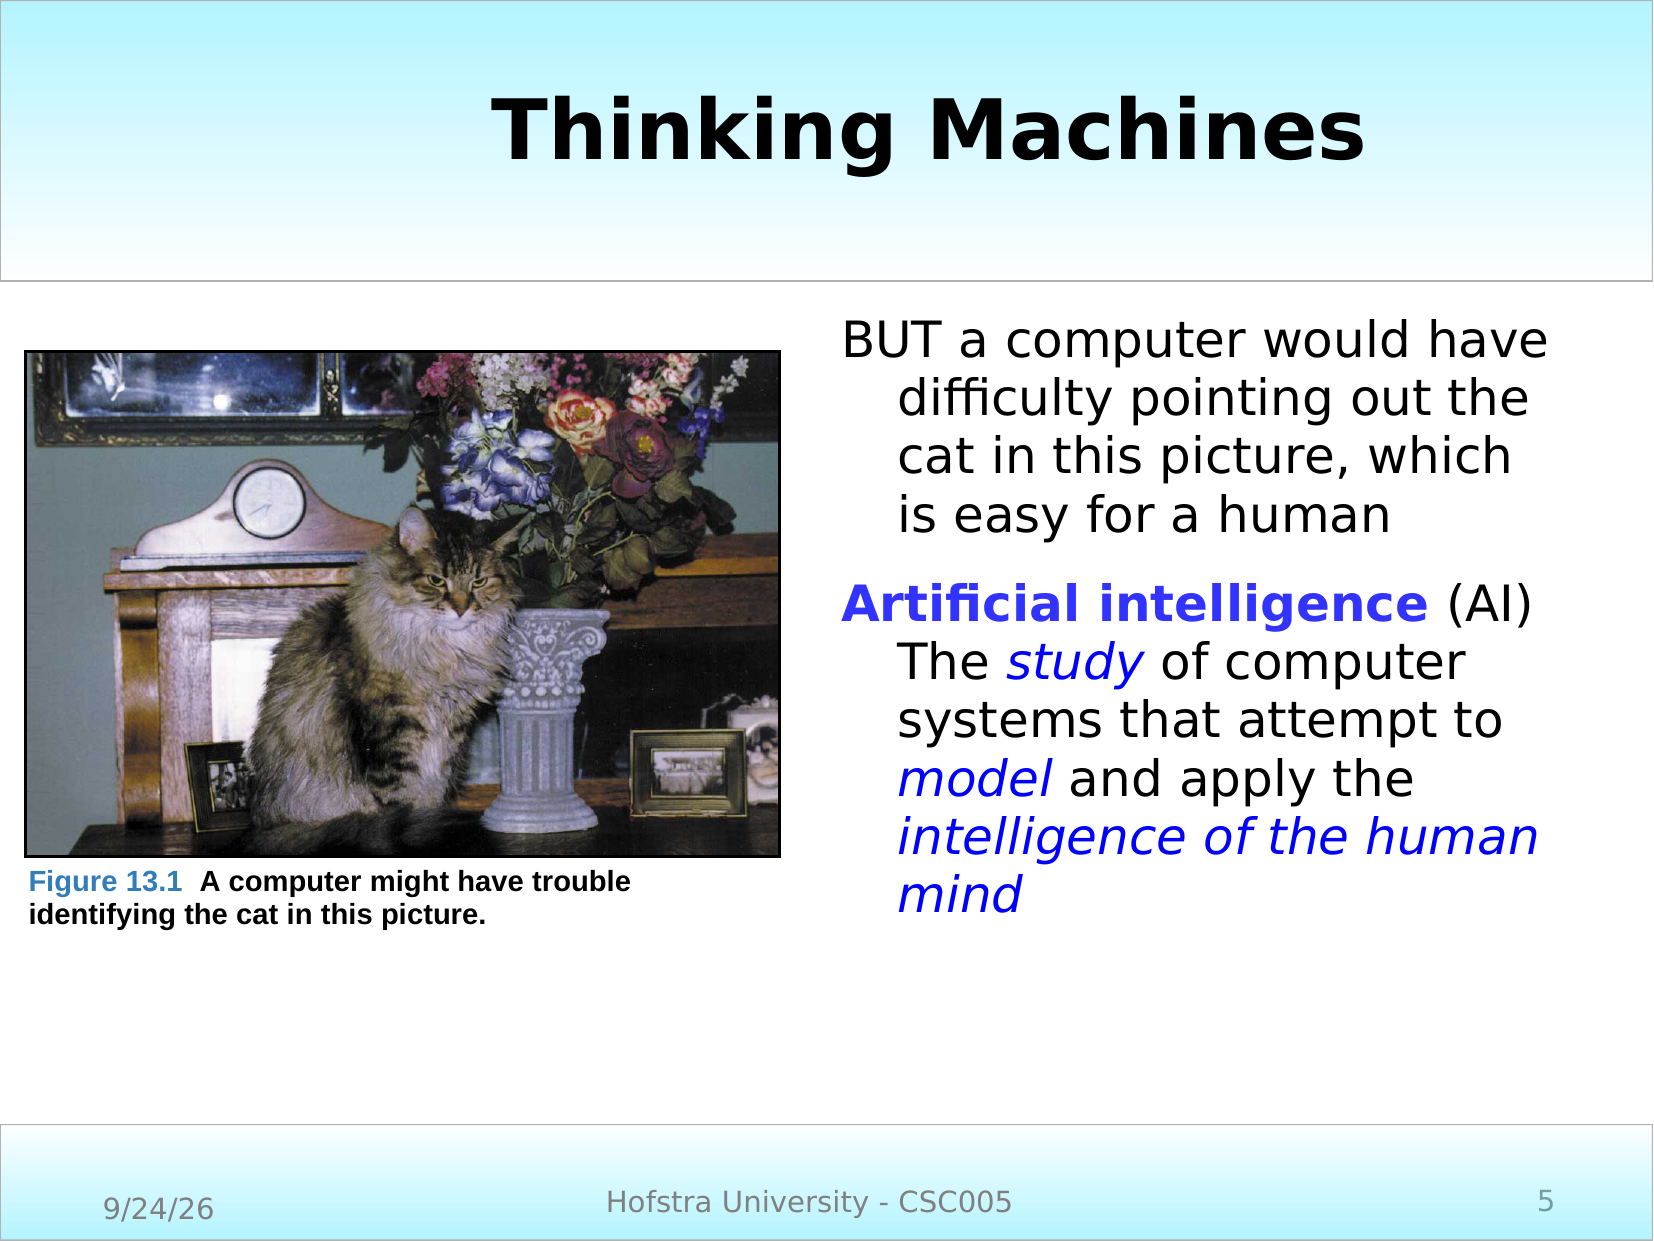

# Thinking Machines
BUT a computer would have difficulty pointing out the cat in this picture, which is easy for a human
Artificial intelligence (AI) The study of computer systems that attempt to model and apply the intelligence of the human mind
Figure 13.1 A computer might have trouble identifying the cat in this picture.
5
Hofstra University - CSC005